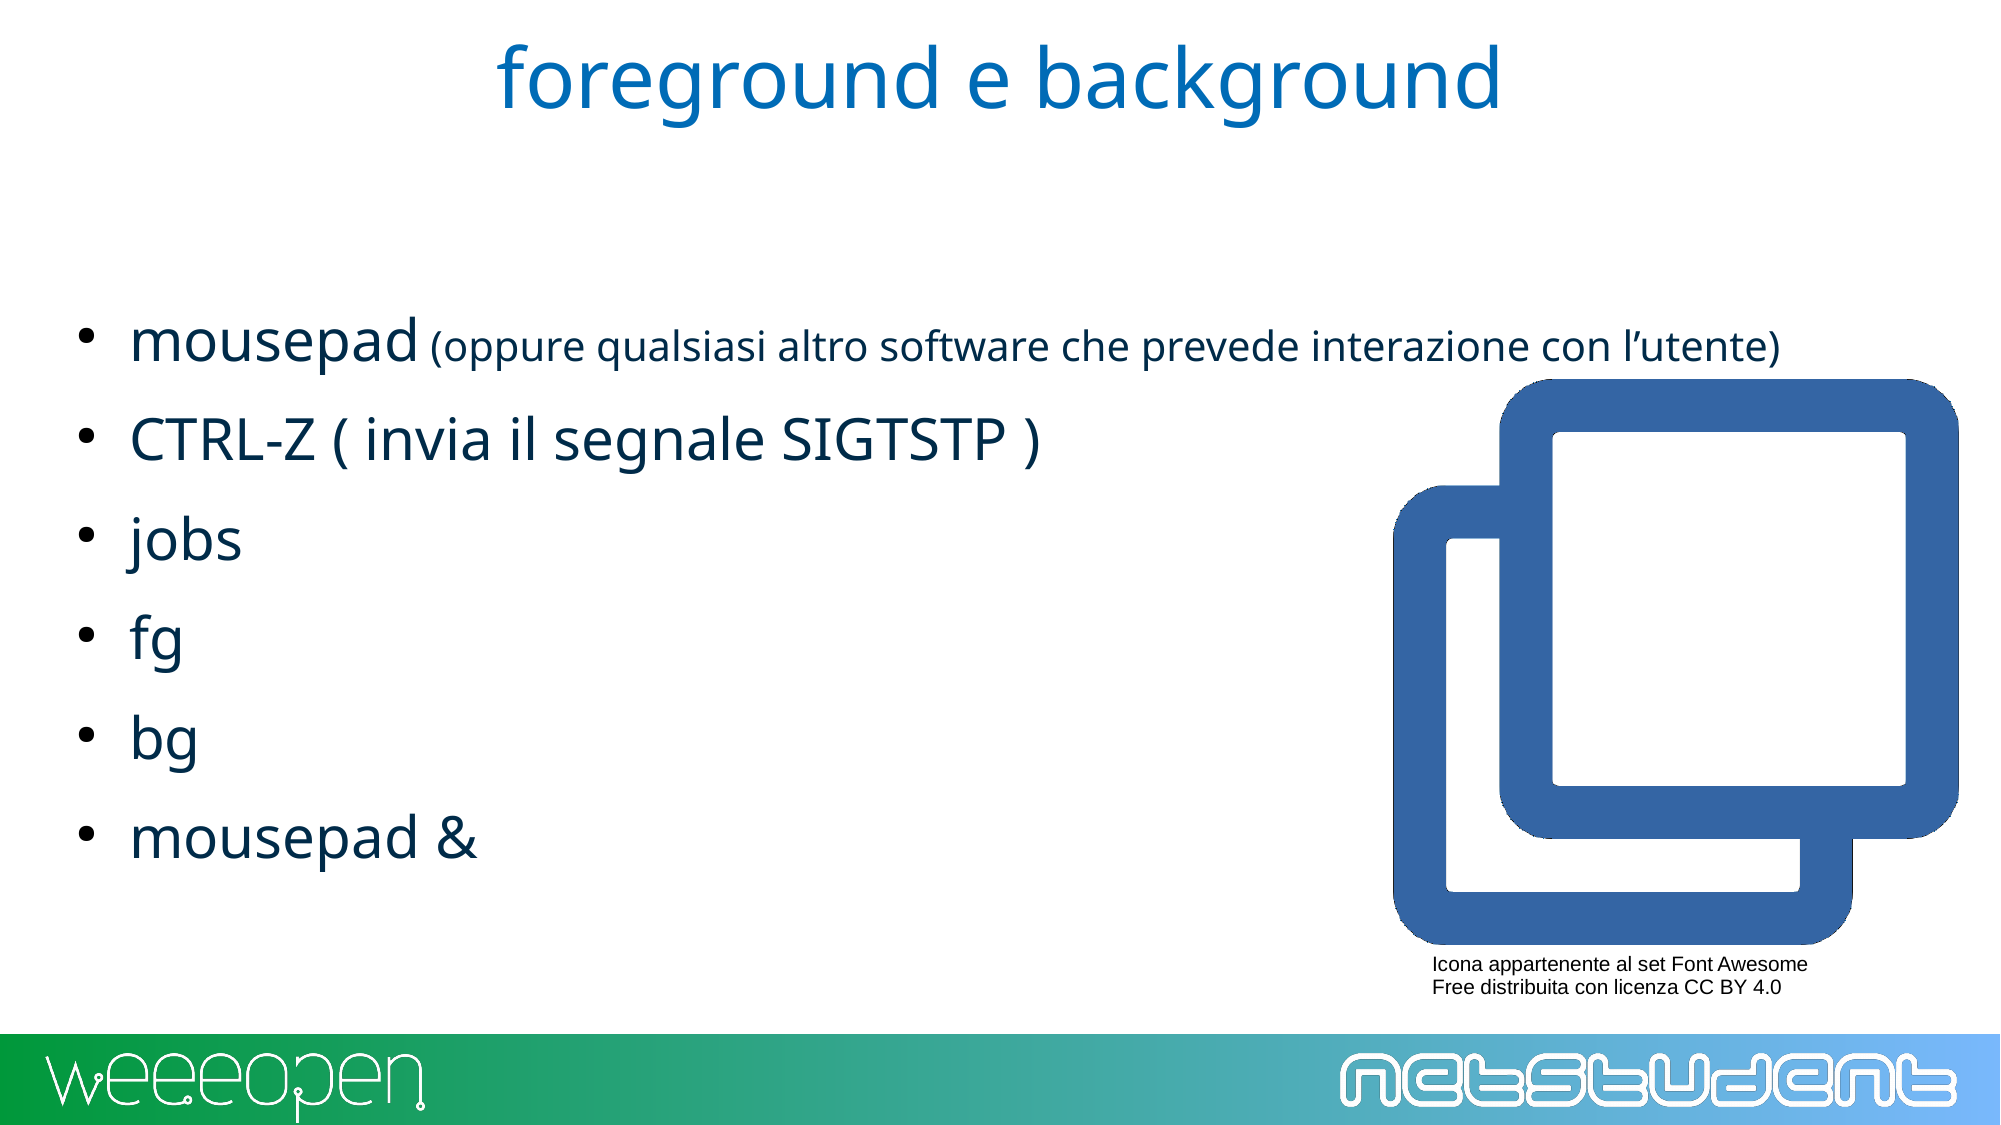

# foreground e background
mousepad (oppure qualsiasi altro software che prevede interazione con l’utente)
CTRL-Z ( invia il segnale SIGTSTP )
jobs
fg
bg
mousepad &
Icona appartenente al set Font Awesome Free distribuita con licenza CC BY 4.0